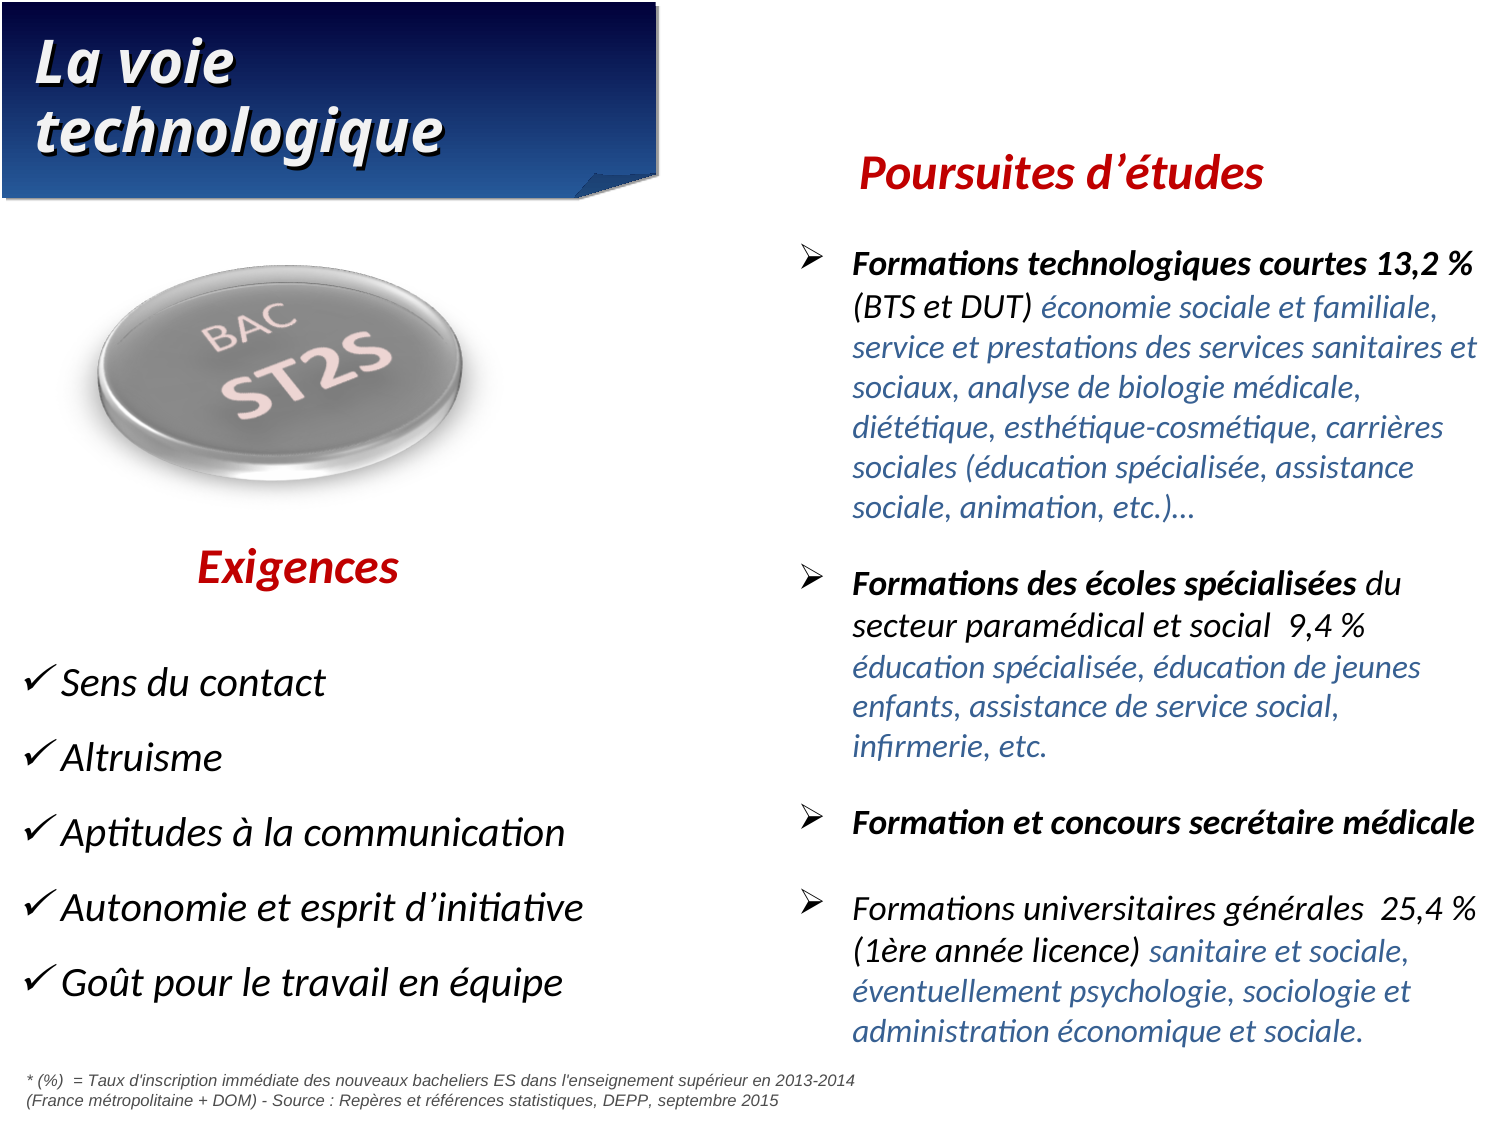

La voie technologique
Poursuites d’études
Formations technologiques courtes 13,2 %
(BTS et DUT) économie sociale et familiale, service et prestations des services sanitaires et sociaux, analyse de biologie médicale, diététique, esthétique-cosmétique, carrières sociales (éducation spécialisée, assistance sociale, animation, etc.)…
Formations des écoles spécialisées du secteur paramédical et social 9,4 %
éducation spécialisée, éducation de jeunes enfants, assistance de service social, infirmerie, etc.
Formation et concours secrétaire médicale
Formations universitaires générales 25,4 %
(1ère année licence) sanitaire et sociale, éventuellement psychologie, sociologie et administration économique et sociale.
Exigences
 Sens du contact
 Altruisme
 Aptitudes à la communication
 Autonomie et esprit d’initiative
 Goût pour le travail en équipe
* (%) = Taux d'inscription immédiate des nouveaux bacheliers ES dans l'enseignement supérieur en 2013-2014
(France métropolitaine + DOM) - Source : Repères et références statistiques, DEPP, septembre 2015